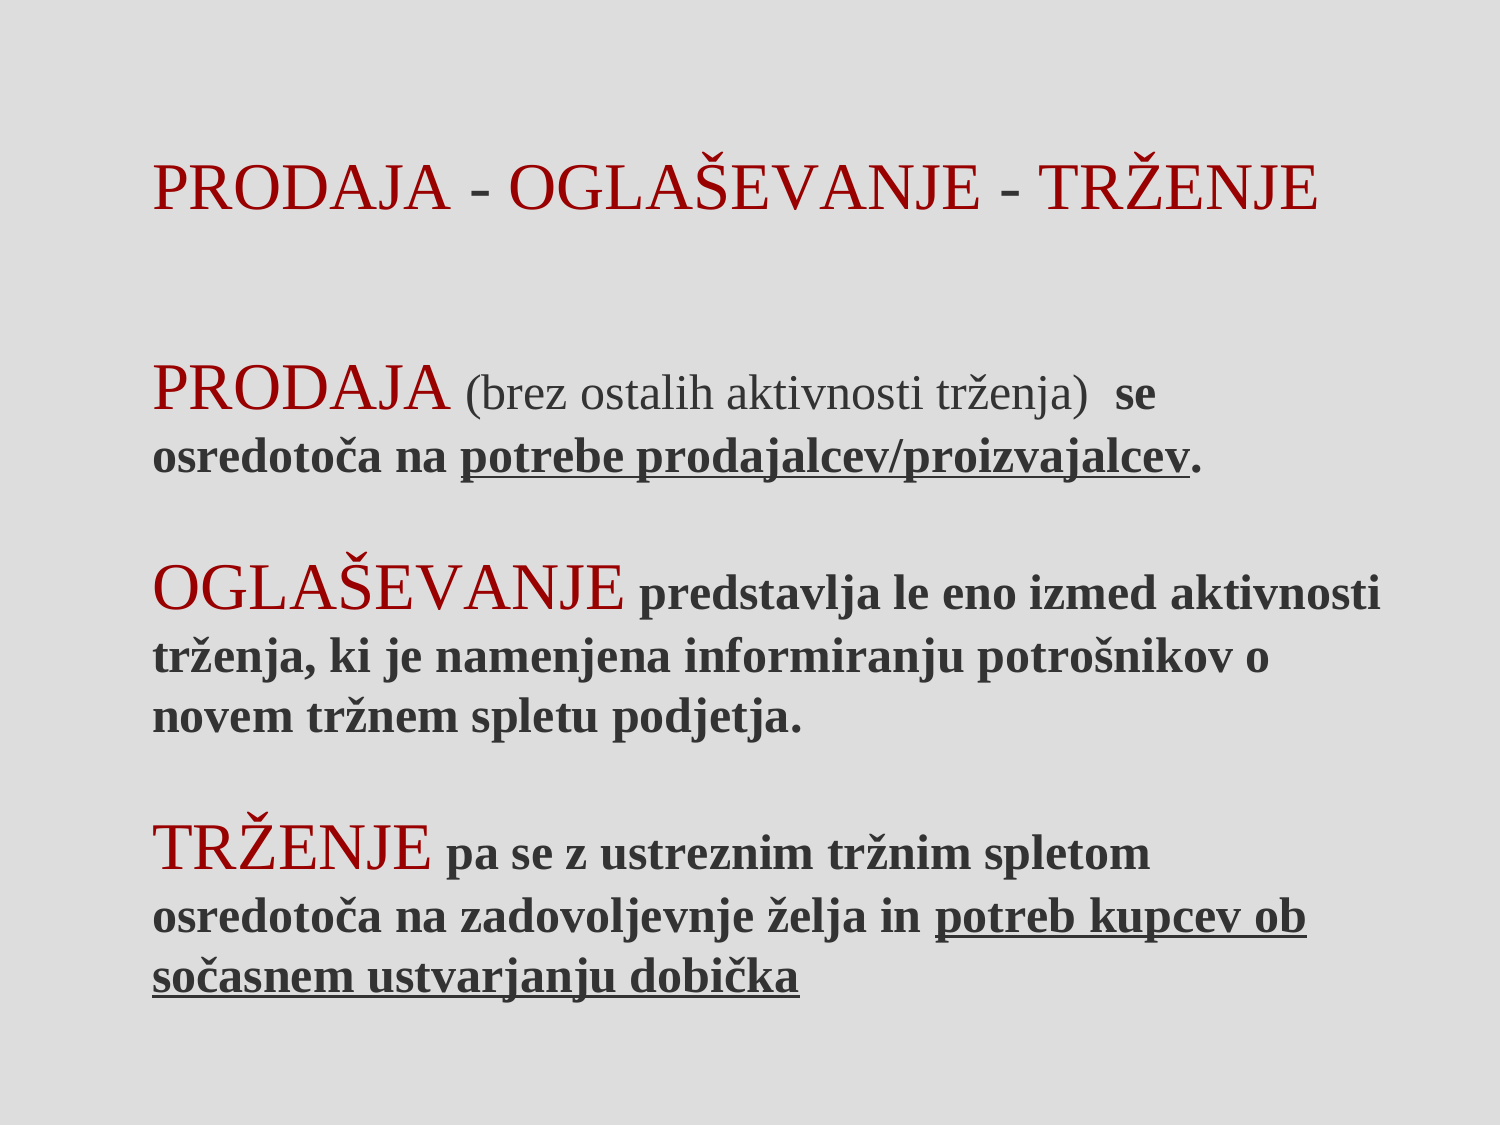

PRODAJA - OGLAŠEVANJE - TRŽENJE
PRODAJA (brez ostalih aktivnosti trženja) se osredotoča na potrebe prodajalcev/proizvajalcev.
OGLAŠEVANJE predstavlja le eno izmed aktivnosti trženja, ki je namenjena informiranju potrošnikov o novem tržnem spletu podjetja.
TRŽENJE pa se z ustreznim tržnim spletom osredotoča na zadovoljevnje želja in potreb kupcev ob sočasnem ustvarjanju dobička